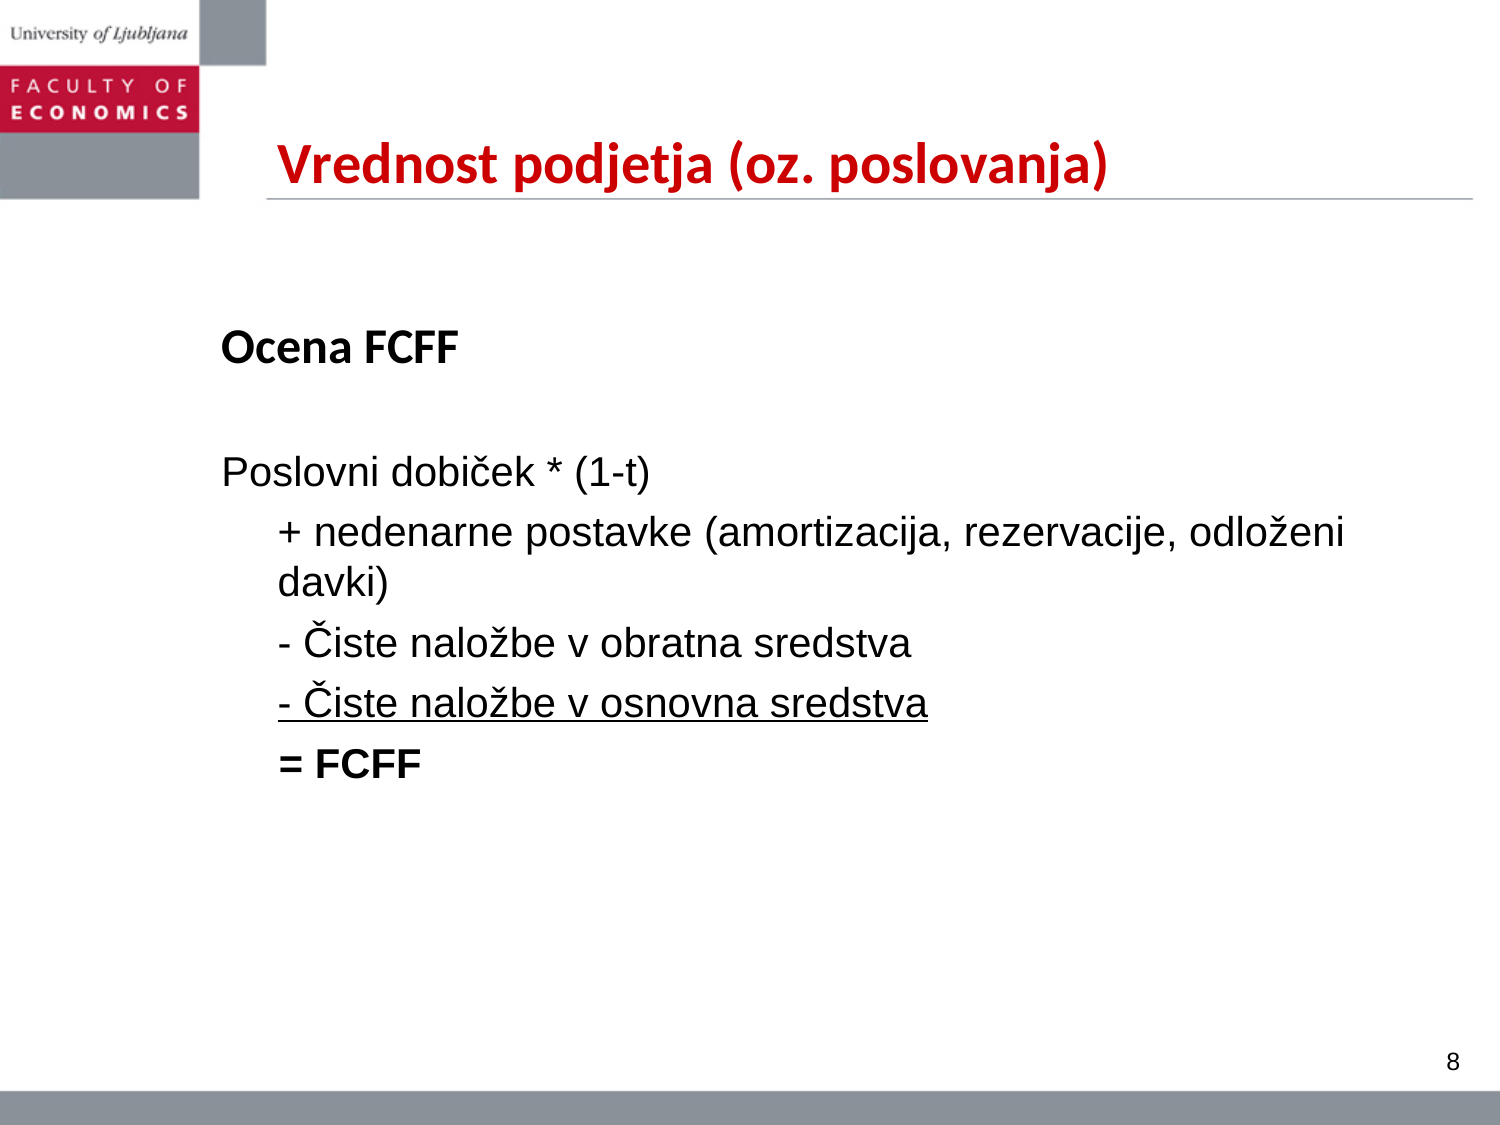

Vrednost podjetja (oz. poslovanja)
# Ocena FCFF
Poslovni dobiček * (1-t)
	+ nedenarne postavke (amortizacija, rezervacije, odloženi davki)
	- Čiste naložbe v obratna sredstva
	- Čiste naložbe v osnovna sredstva
 = FCFF